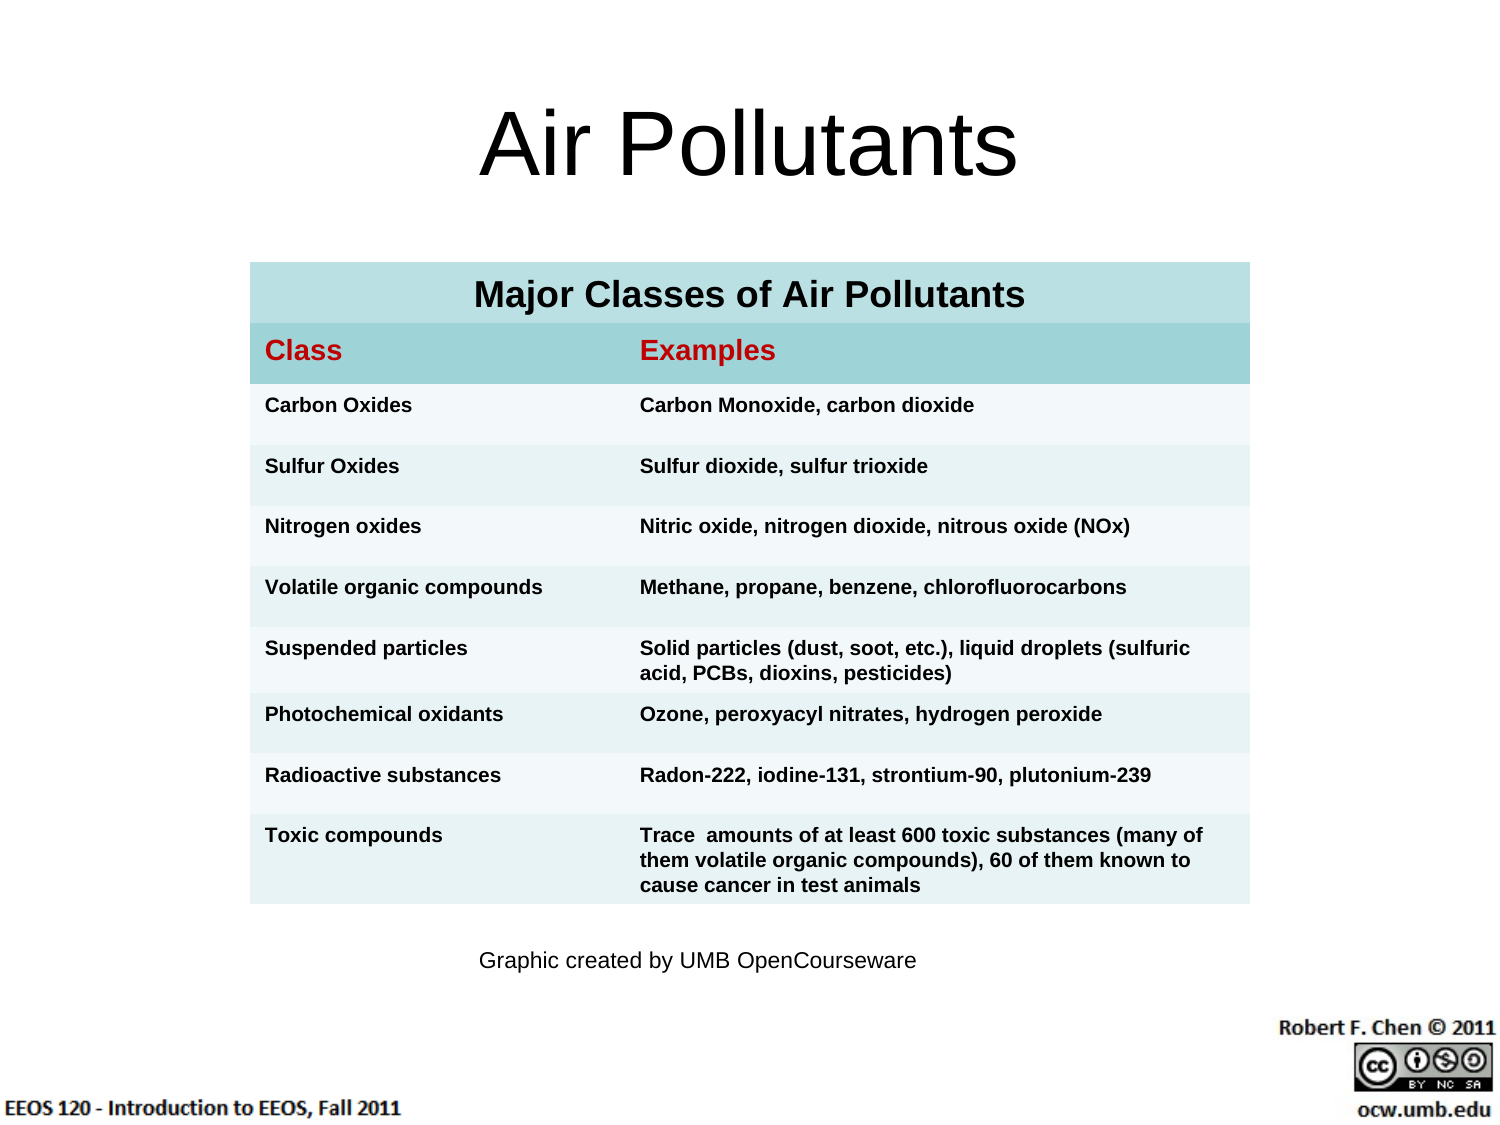

# Air Pollutants
| Major Classes of Air Pollutants | |
| --- | --- |
| Class | Examples |
| Carbon Oxides | Carbon Monoxide, carbon dioxide |
| Sulfur Oxides | Sulfur dioxide, sulfur trioxide |
| Nitrogen oxides | Nitric oxide, nitrogen dioxide, nitrous oxide (NOx) |
| Volatile organic compounds | Methane, propane, benzene, chlorofluorocarbons |
| Suspended particles | Solid particles (dust, soot, etc.), liquid droplets (sulfuric acid, PCBs, dioxins, pesticides) |
| Photochemical oxidants | Ozone, peroxyacyl nitrates, hydrogen peroxide |
| Radioactive substances | Radon-222, iodine-131, strontium-90, plutonium-239 |
| Toxic compounds | Trace amounts of at least 600 toxic substances (many of them volatile organic compounds), 60 of them known to cause cancer in test animals |
Graphic created by UMB OpenCourseware